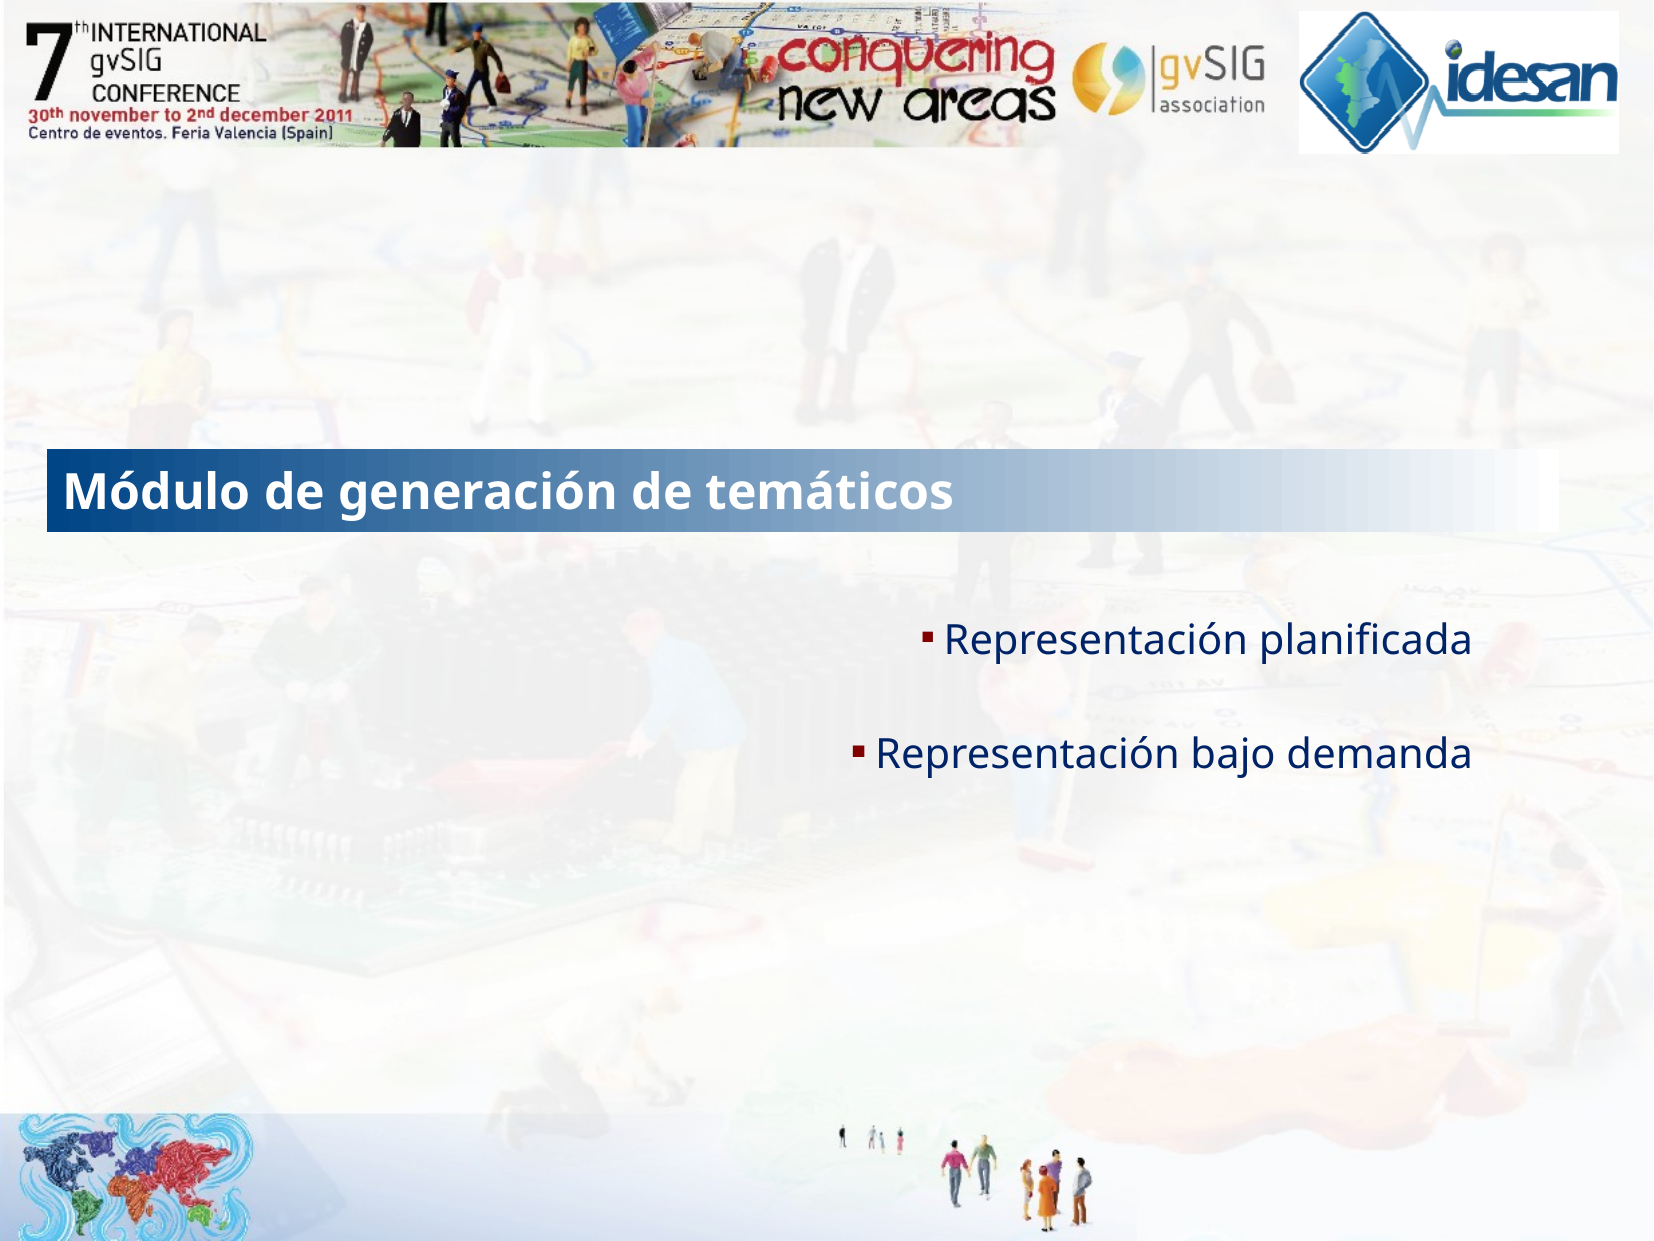

Módulo de generación de temáticos
 Representación planificada
 Representación bajo demanda